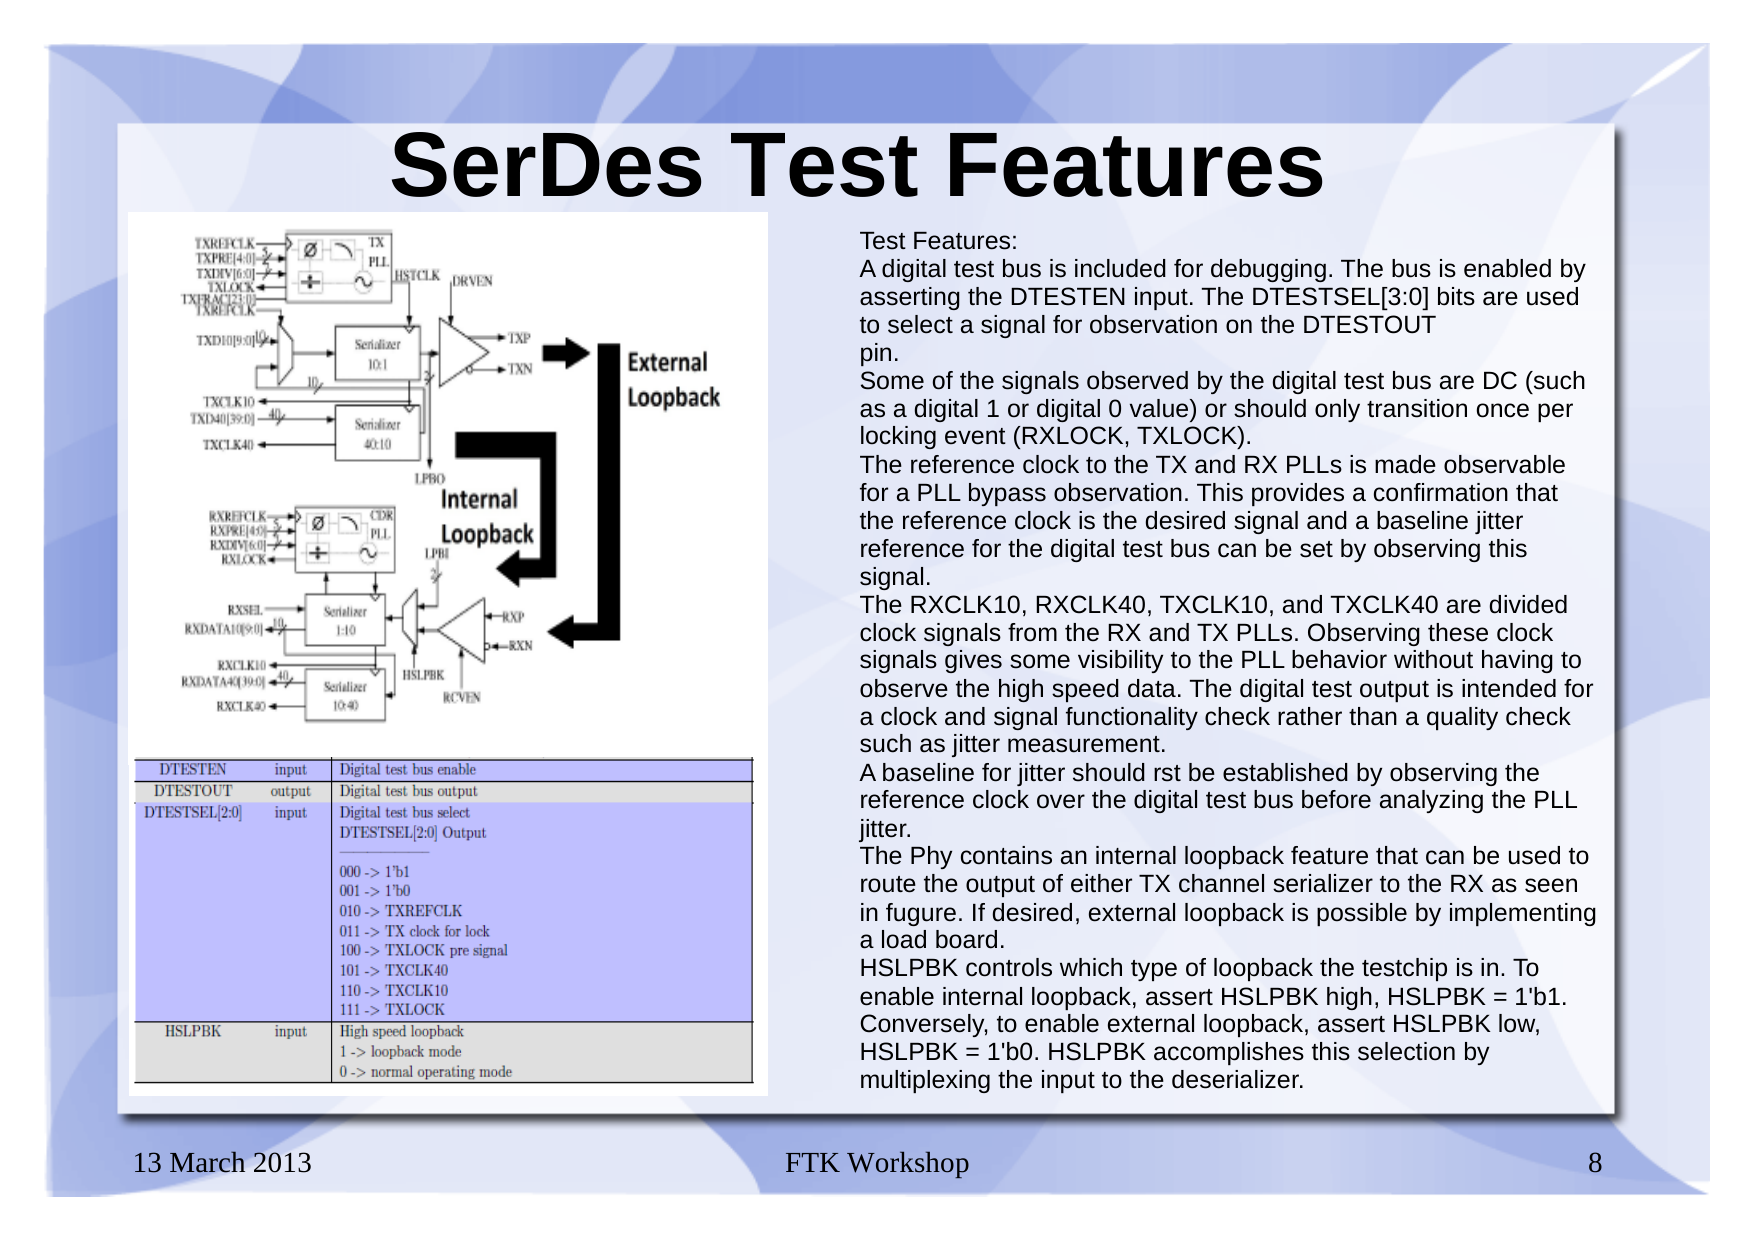

# SerDes Test Features
Test Features:
A digital test bus is included for debugging. The bus is enabled by asserting the DTESTEN input. The DTESTSEL[3:0] bits are used to select a signal for observation on the DTESTOUT
pin.
Some of the signals observed by the digital test bus are DC (such as a digital 1 or digital 0 value) or should only transition once per locking event (RXLOCK, TXLOCK).
The reference clock to the TX and RX PLLs is made observable for a PLL bypass observation. This provides a confirmation that the reference clock is the desired signal and a baseline jitter reference for the digital test bus can be set by observing this signal.
The RXCLK10, RXCLK40, TXCLK10, and TXCLK40 are divided clock signals from the RX and TX PLLs. Observing these clock signals gives some visibility to the PLL behavior without having to observe the high speed data. The digital test output is intended for a clock and signal functionality check rather than a quality check such as jitter measurement.
A baseline for jitter should rst be established by observing the reference clock over the digital test bus before analyzing the PLL jitter.
The Phy contains an internal loopback feature that can be used to route the output of either TX channel serializer to the RX as seen in fugure. If desired, external loopback is possible by implementing a load board.
HSLPBK controls which type of loopback the testchip is in. To enable internal loopback, assert HSLPBK high, HSLPBK = 1'b1. Conversely, to enable external loopback, assert HSLPBK low, HSLPBK = 1'b0. HSLPBK accomplishes this selection by multiplexing the input to the deserializer.
13 March 2013
FTK Workshop
8